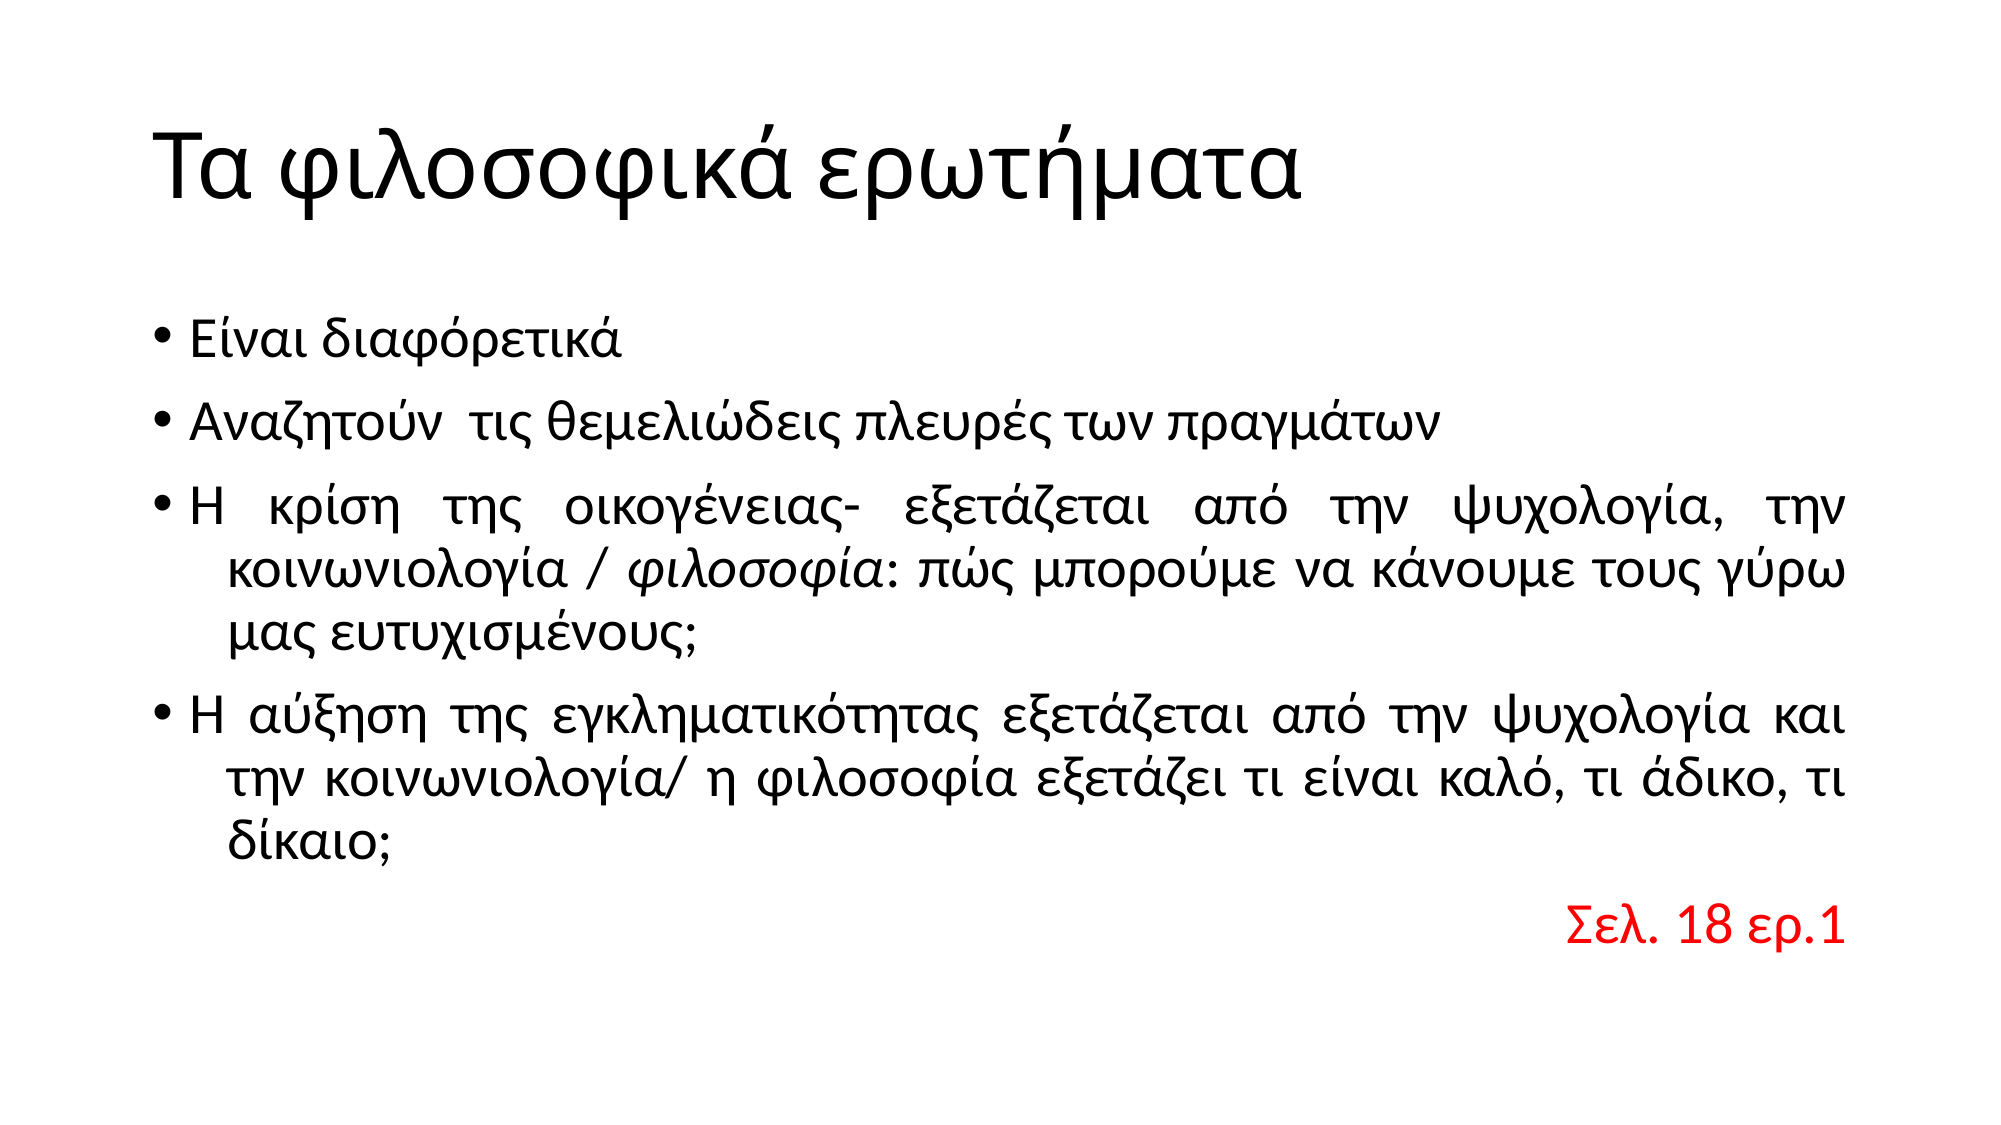

# Τα φιλοσοφικά ερωτήματα
Είναι διαφόρετικά
Αναζητούν τις θεμελιώδεις πλευρές των πραγμάτων
Η κρίση της οικογένειας- εξετάζεται από την ψυχολογία, την κοινωνιολογία / φιλοσοφία: πώς μπορούμε να κάνουμε τους γύρω μας ευτυχισμένους;
Η αύξηση της εγκληματικότητας εξετάζεται από την ψυχολογία και την κοινωνιολογία/ η φιλοσοφία εξετάζει τι είναι καλό, τι άδικο, τι δίκαιο;
Σελ. 18 ερ.1